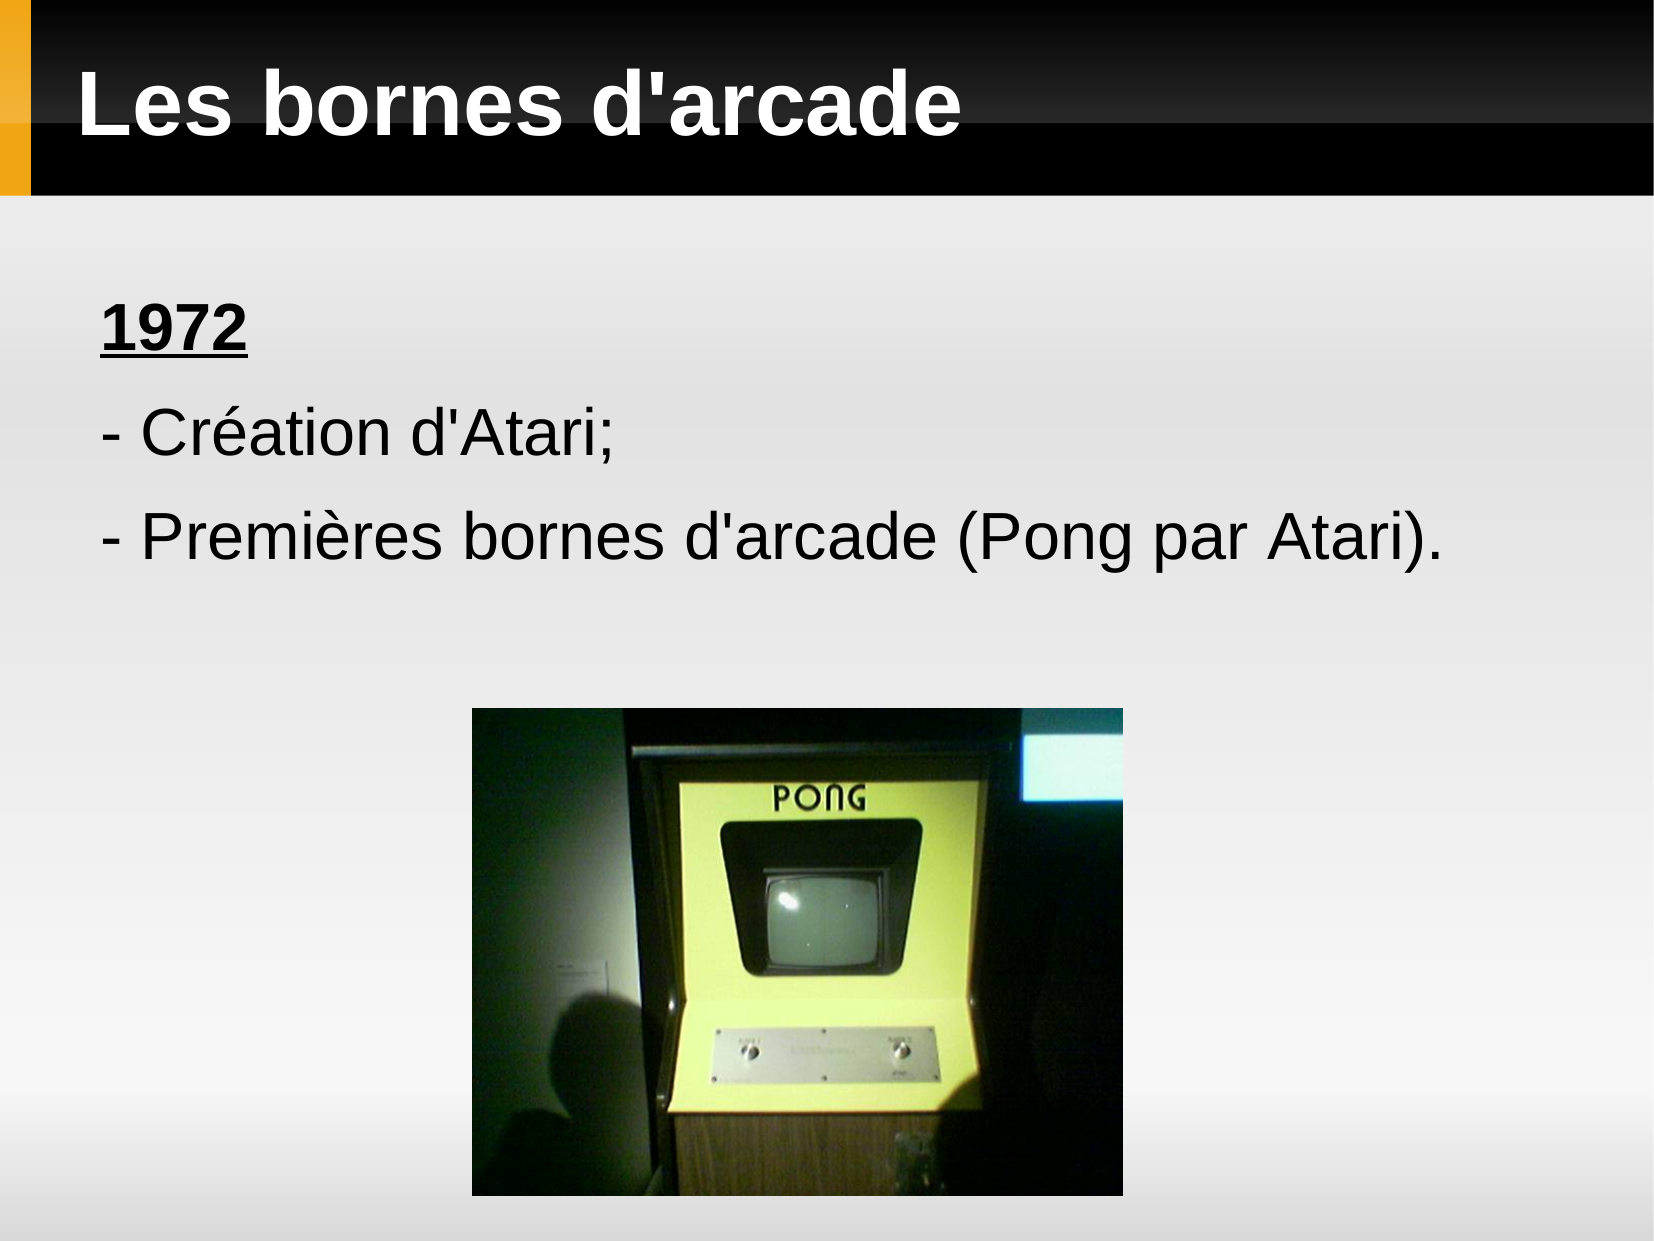

# Les bornes d'arcade
1972
- Création d'Atari;
- Premières bornes d'arcade (Pong par Atari).